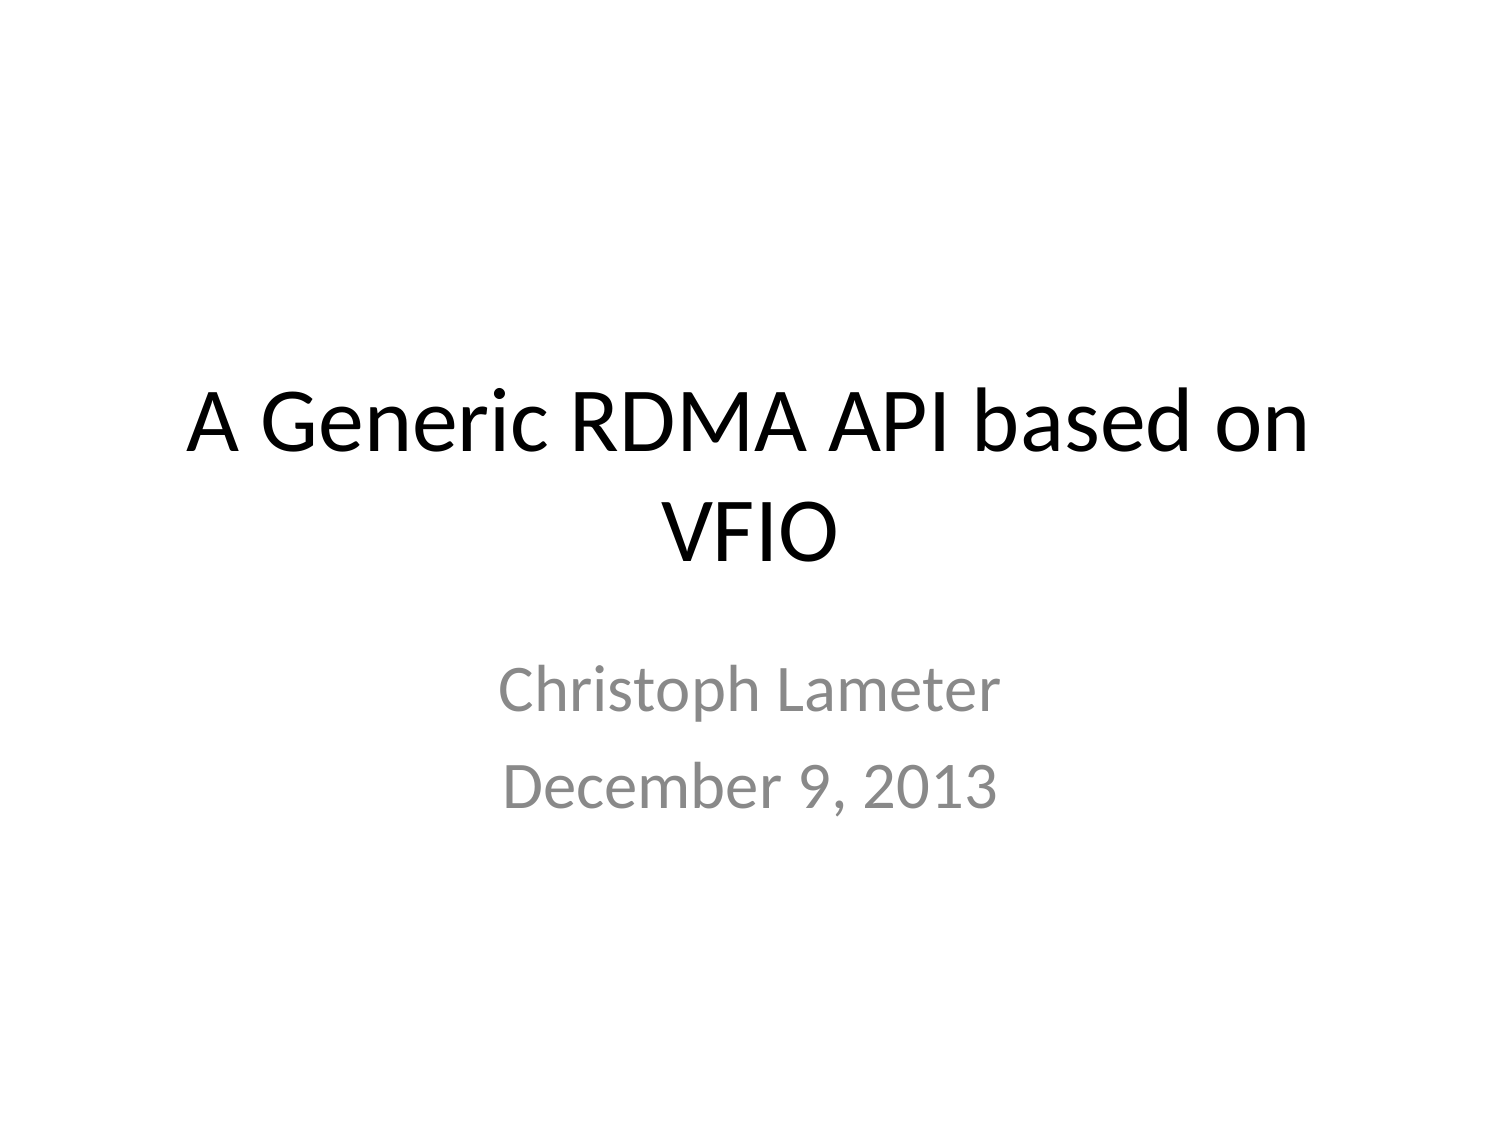

# A Generic RDMA API based on VFIO
Christoph Lameter
December 9, 2013